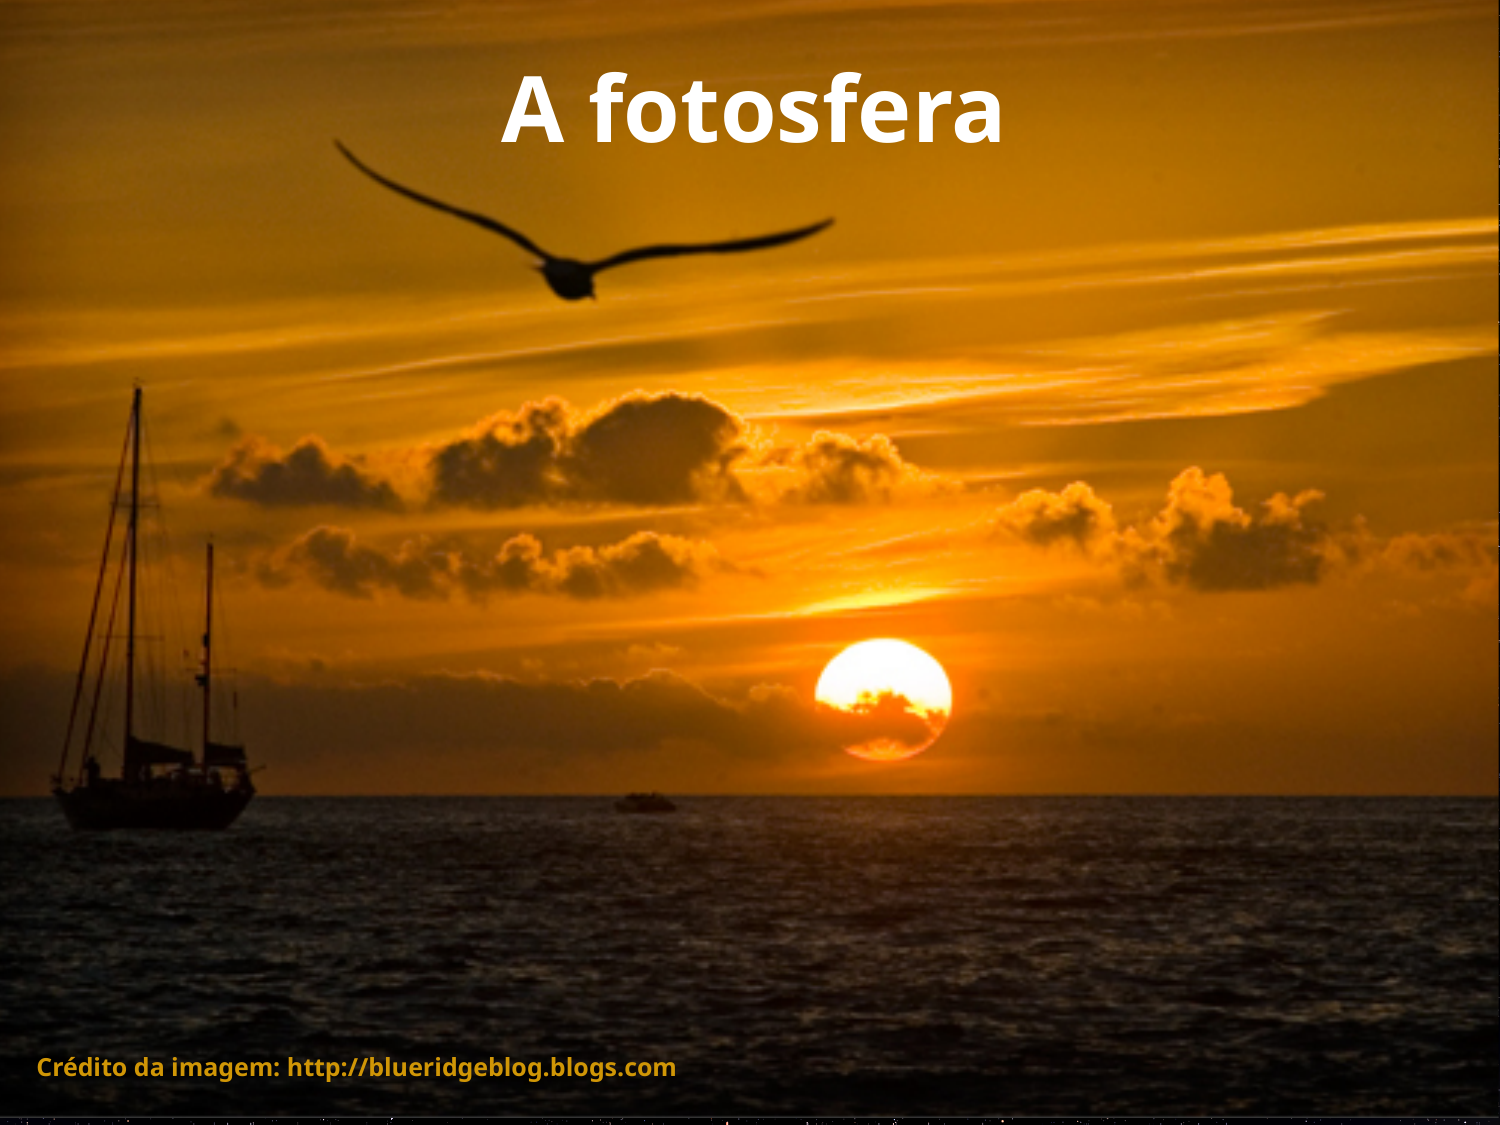

# A fotosfera
Crédito da imagem: http://blueridgeblog.blogs.com